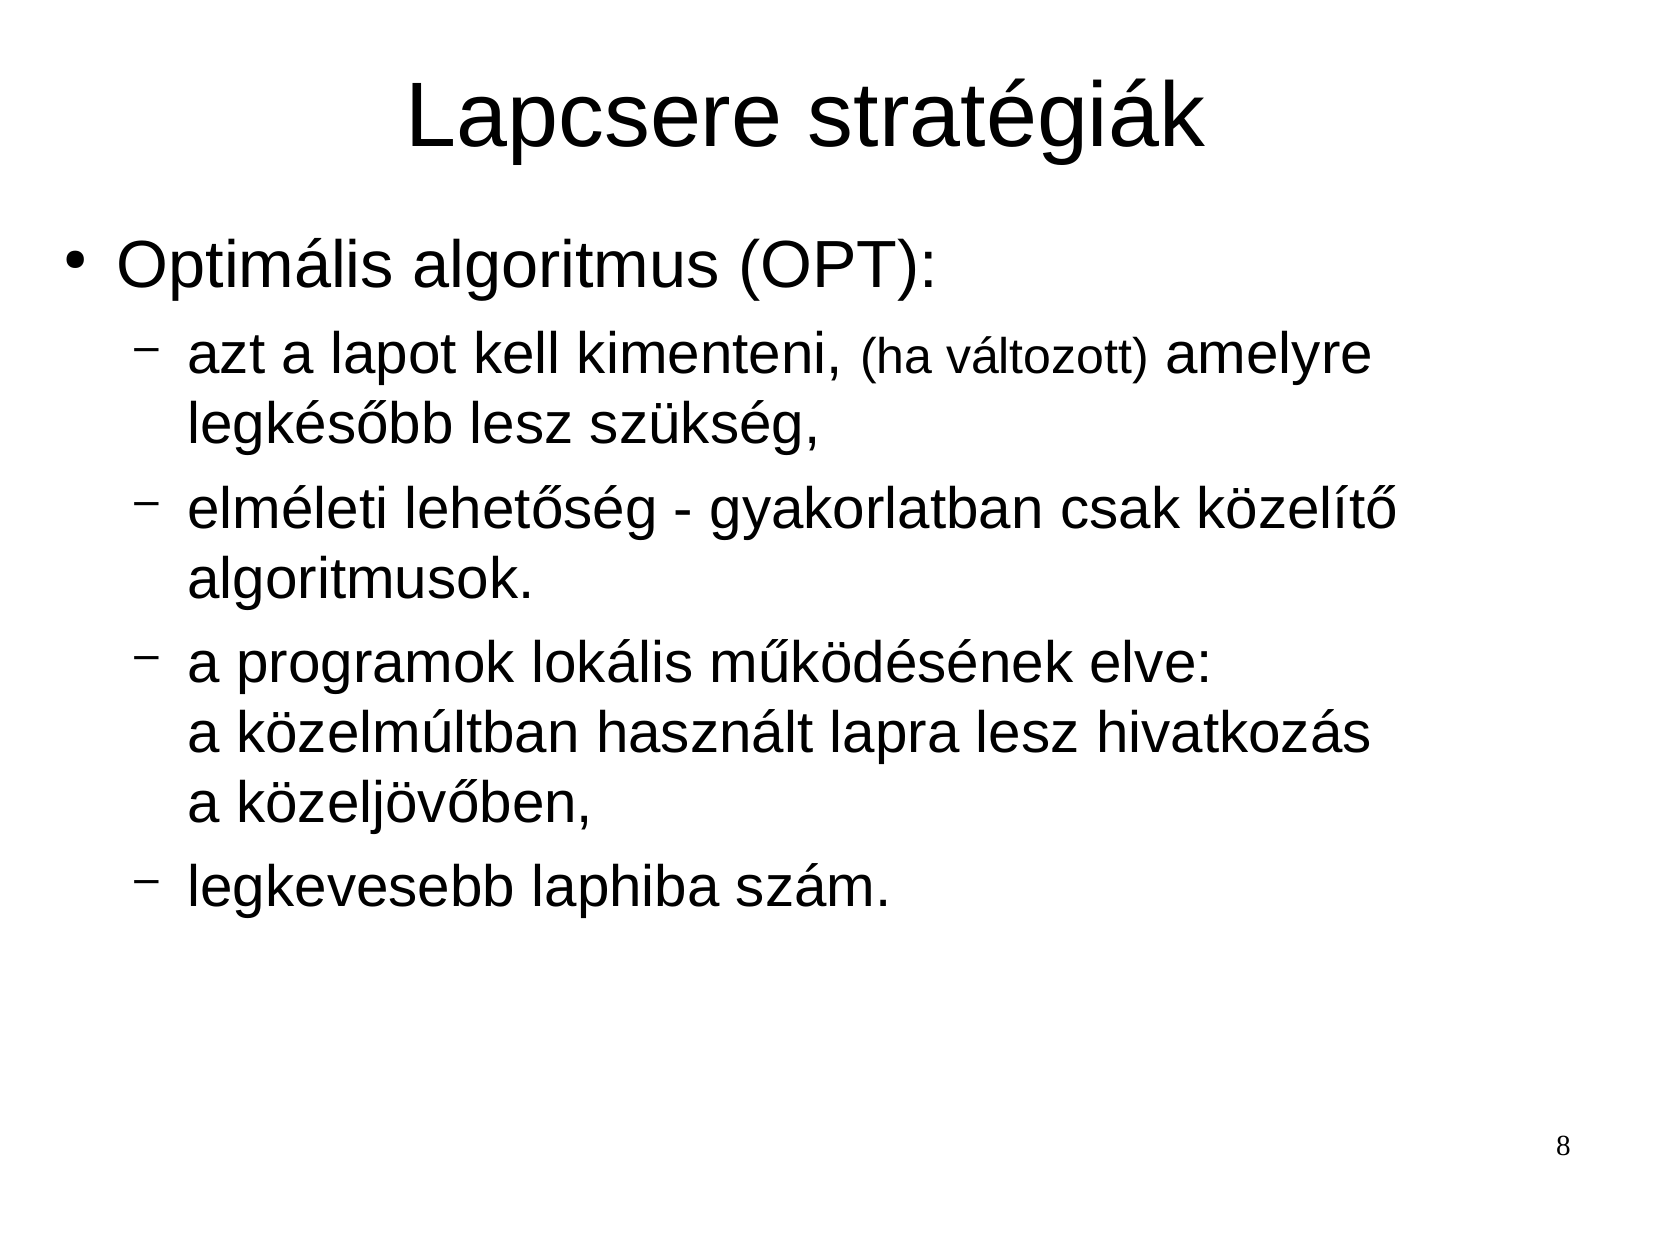

# Lapcsere stratégiák
Optimális algoritmus (OPT):
azt a lapot kell kimenteni, (ha változott) amelyre legkésőbb lesz szükség,
elméleti lehetőség - gyakorlatban csak közelítő algoritmusok.
a programok lokális működésének elve:
a közelmúltban használt lapra lesz hivatkozás a közeljövőben,
legkevesebb laphiba szám.
8